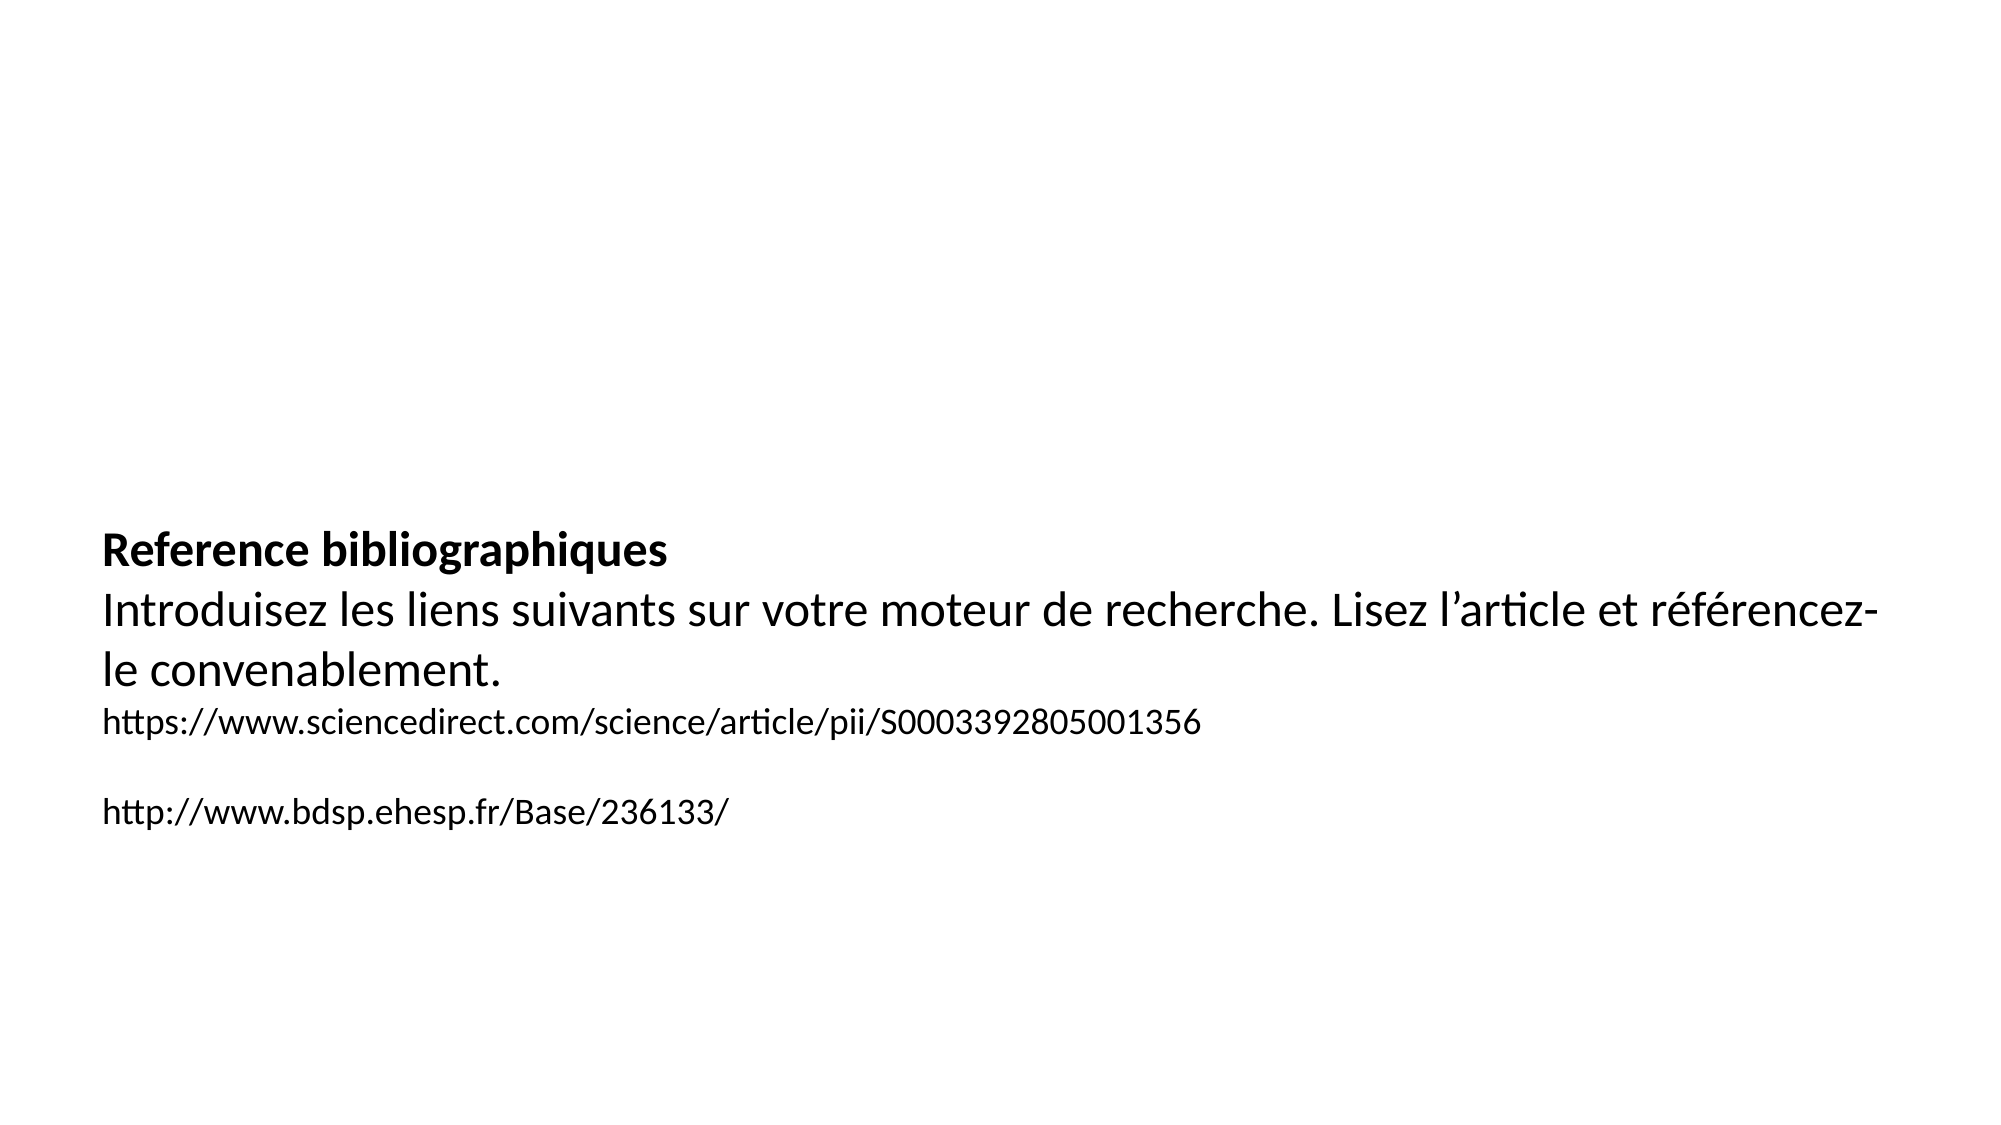

Reference bibliographiques
Introduisez les liens suivants sur votre moteur de recherche. Lisez l’article et référencez-le convenablement.
https://www.sciencedirect.com/science/article/pii/S0003392805001356
http://www.bdsp.ehesp.fr/Base/236133/